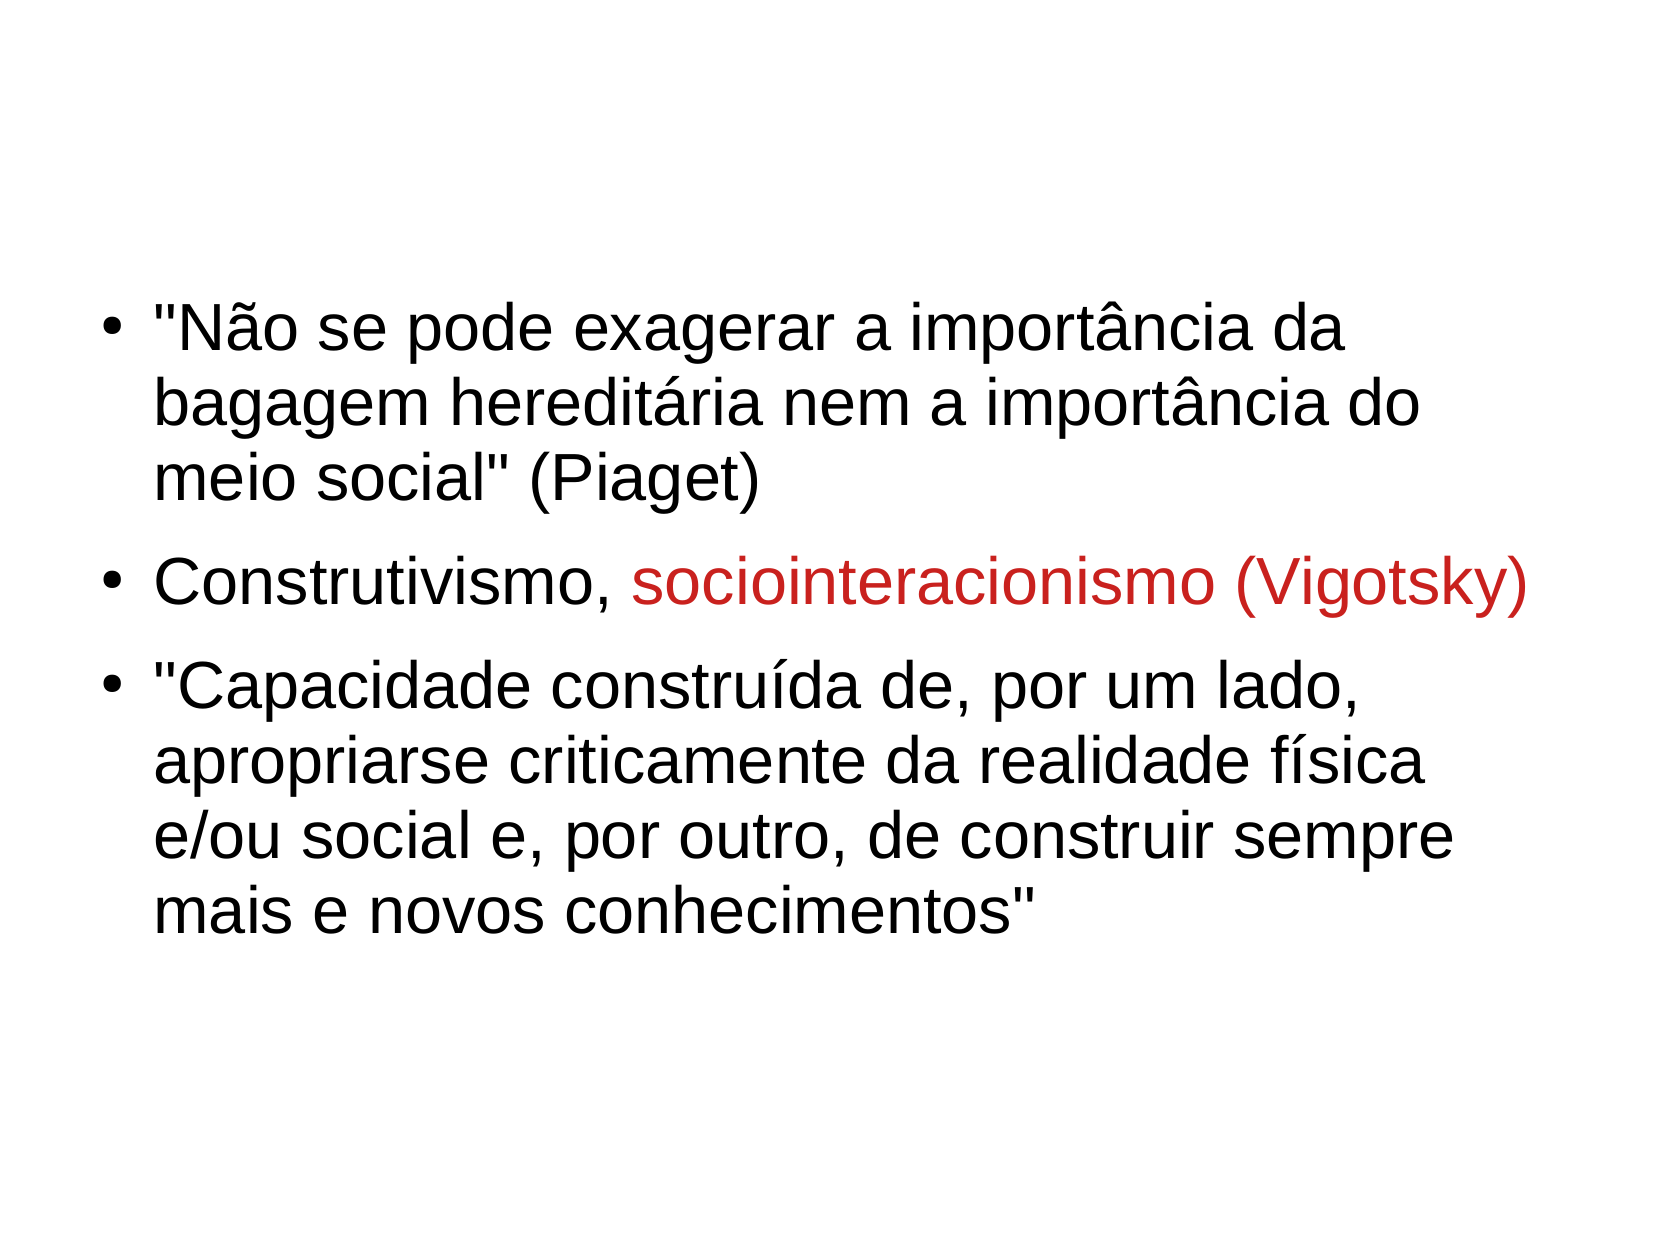

#
"Não se pode exagerar a importância da bagagem hereditária nem a importância do meio social" (Piaget)
Construtivismo, sociointeracionismo (Vigotsky)
"Capacidade construída de, por um lado, apropriarse criticamente da realidade física e/ou social e, por outro, de construir sempre mais e novos conhecimentos"